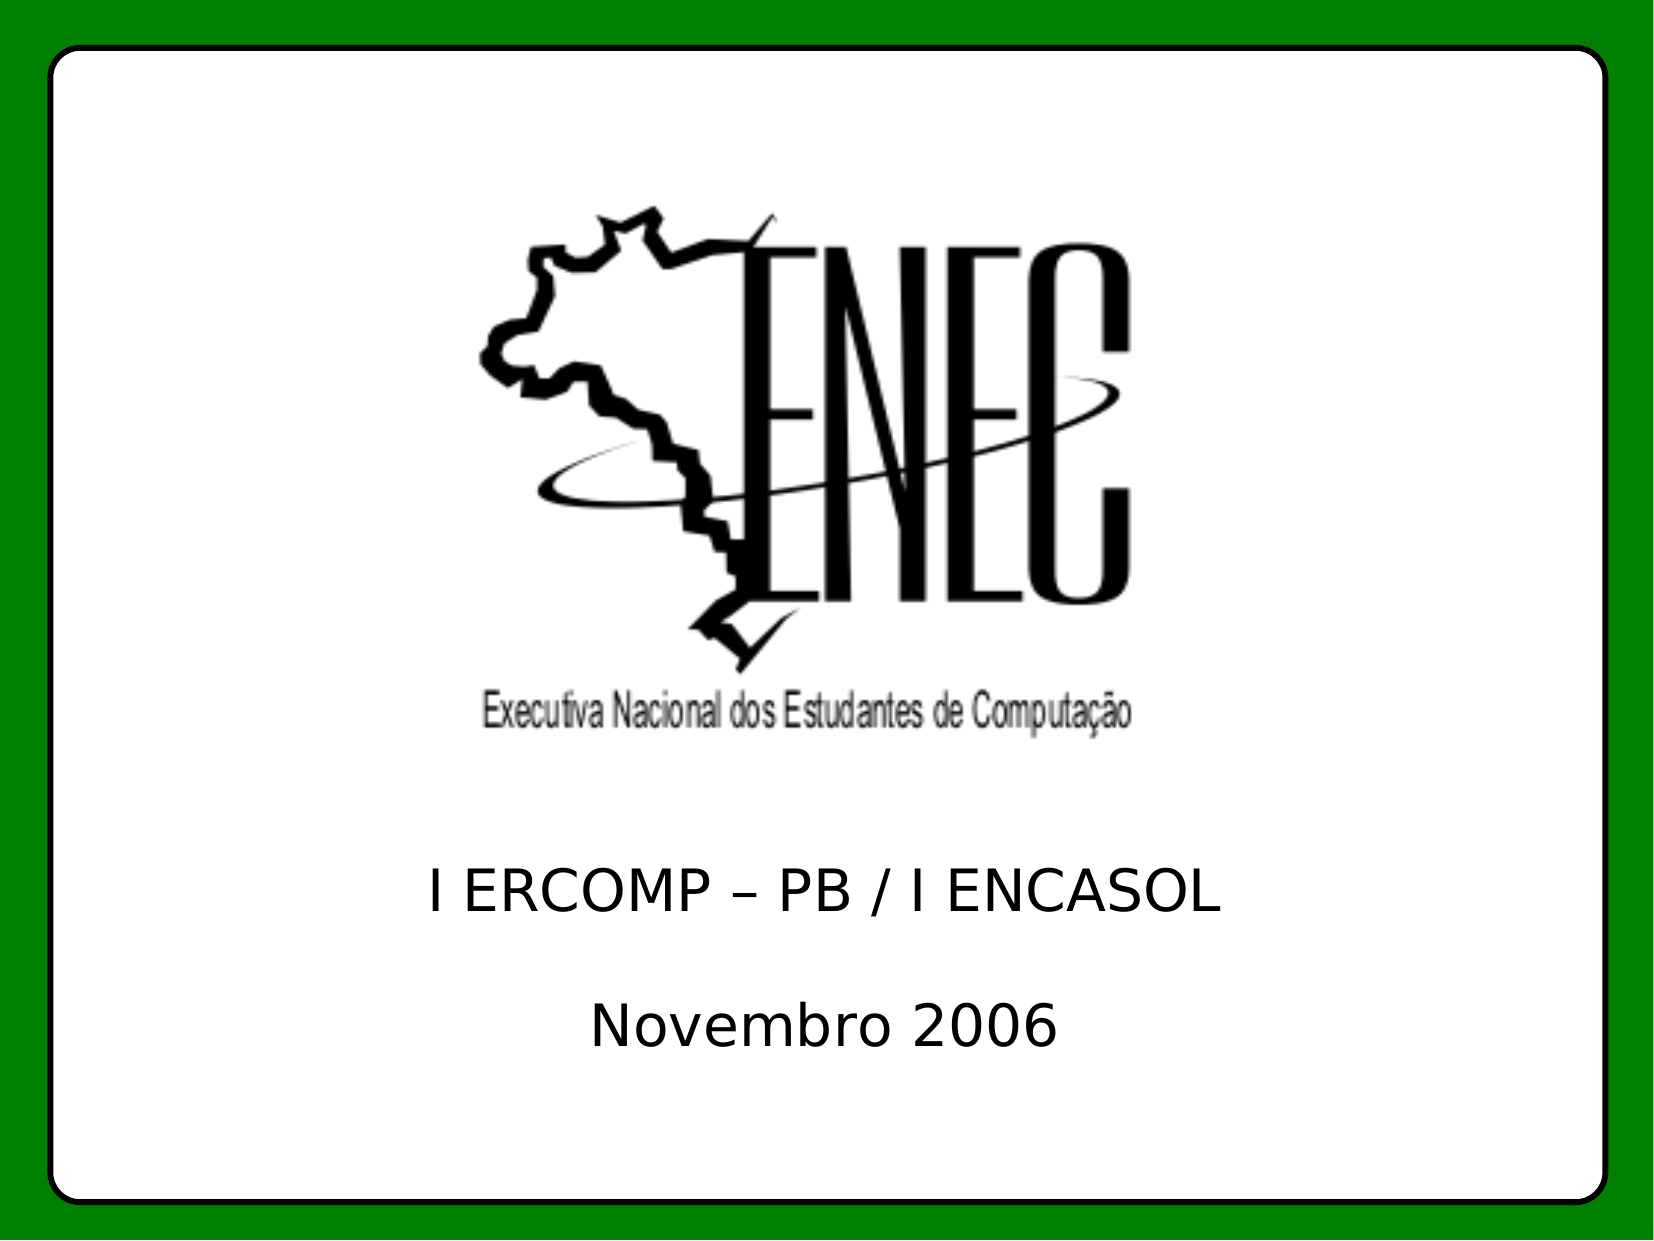

# I ERCOMP – PB / I ENCASOL Novembro 2006